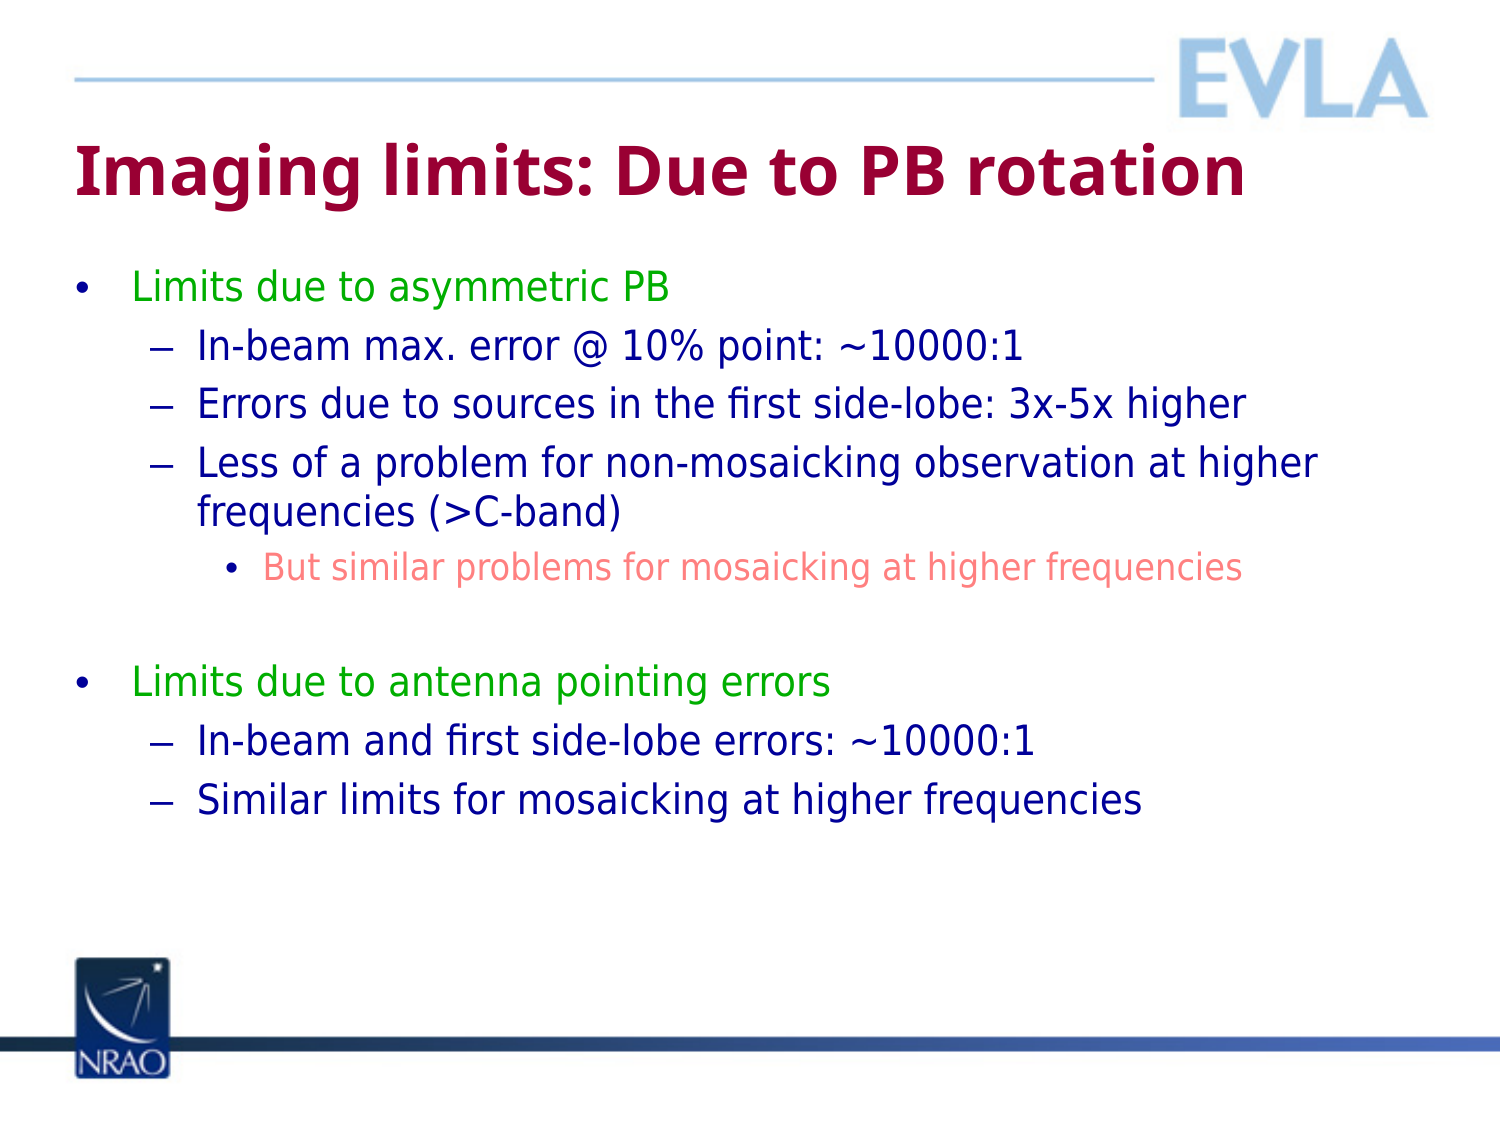

# Imaging limits: Due to PB rotation
Limits due to asymmetric PB
In-beam max. error @ 10% point: ~10000:1
Errors due to sources in the first side-lobe: 3x-5x higher
Less of a problem for non-mosaicking observation at higher frequencies (>C-band)
But similar problems for mosaicking at higher frequencies
Limits due to antenna pointing errors
In-beam and first side-lobe errors: ~10000:1
Similar limits for mosaicking at higher frequencies